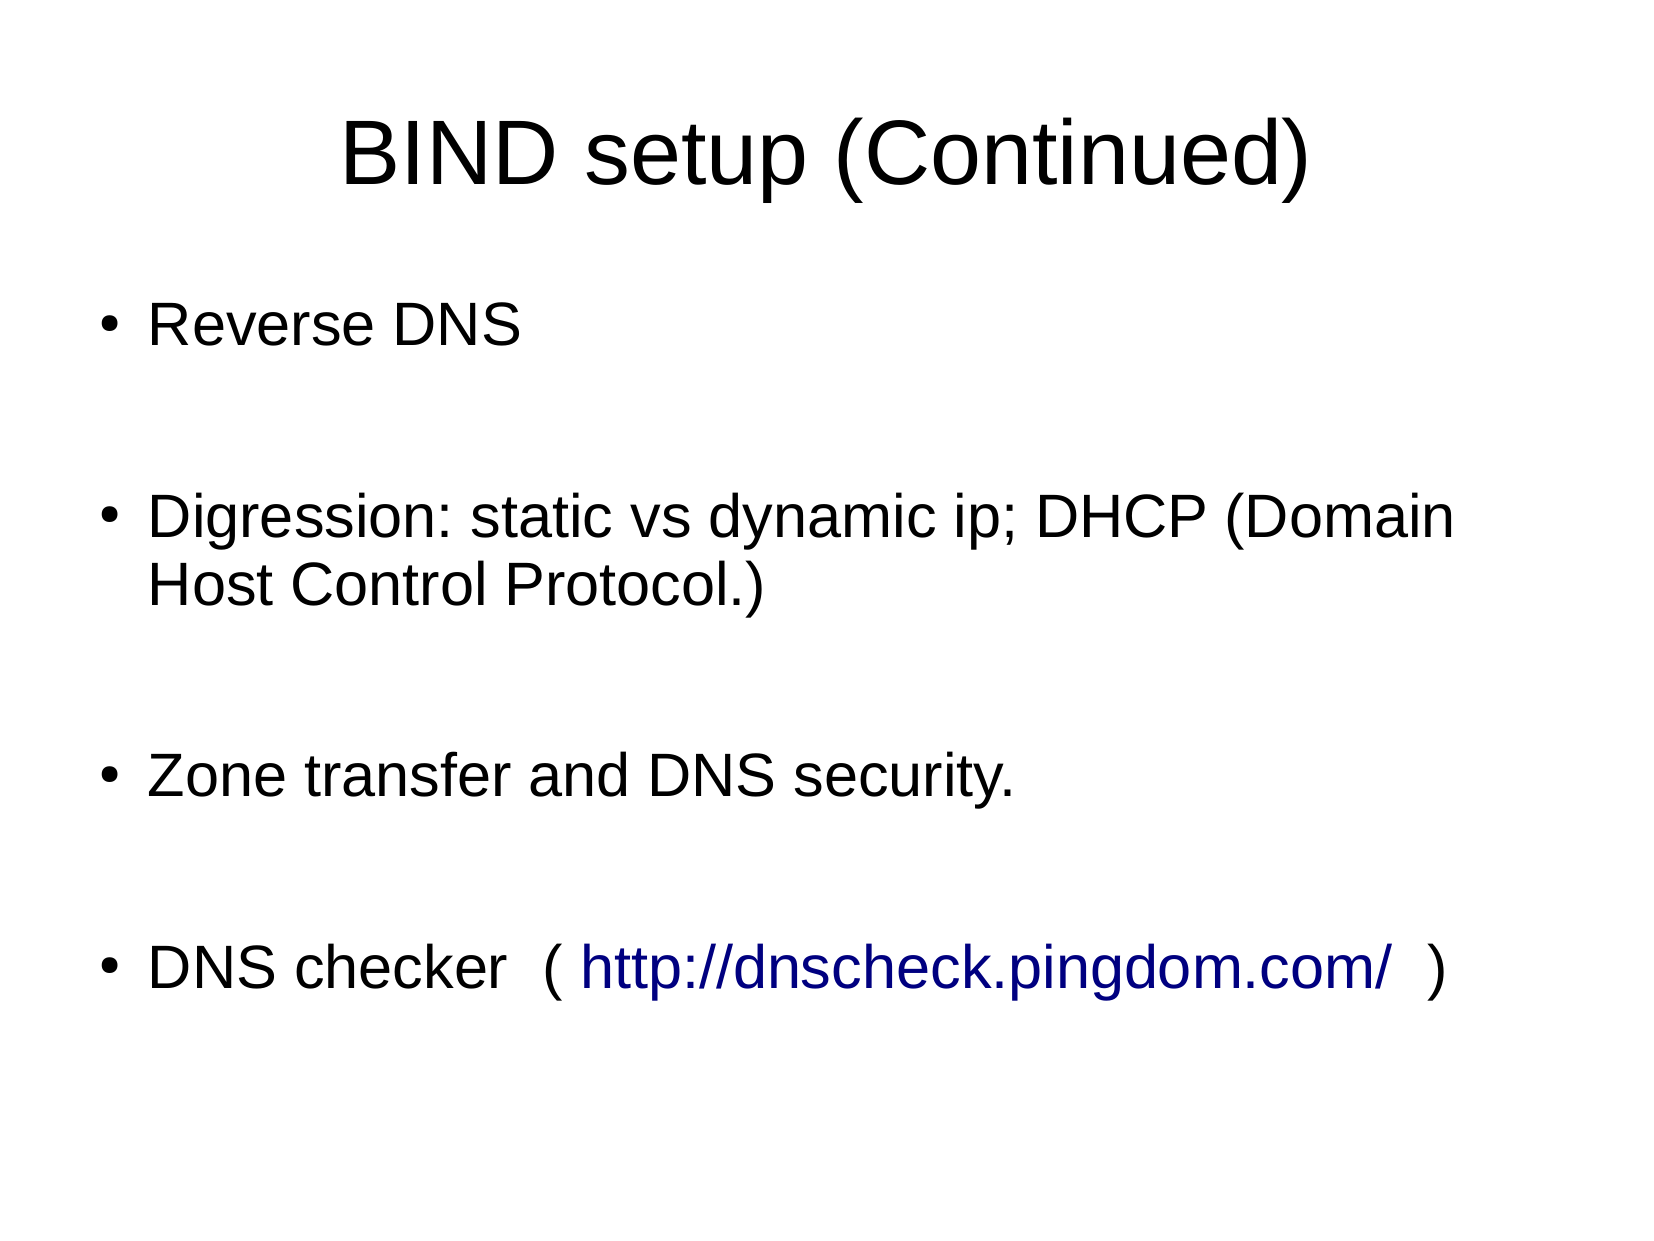

# BIND setup (Continued)
Reverse DNS
Digression: static vs dynamic ip; DHCP (Domain Host Control Protocol.)
Zone transfer and DNS security.
DNS checker ( http://dnscheck.pingdom.com/ )